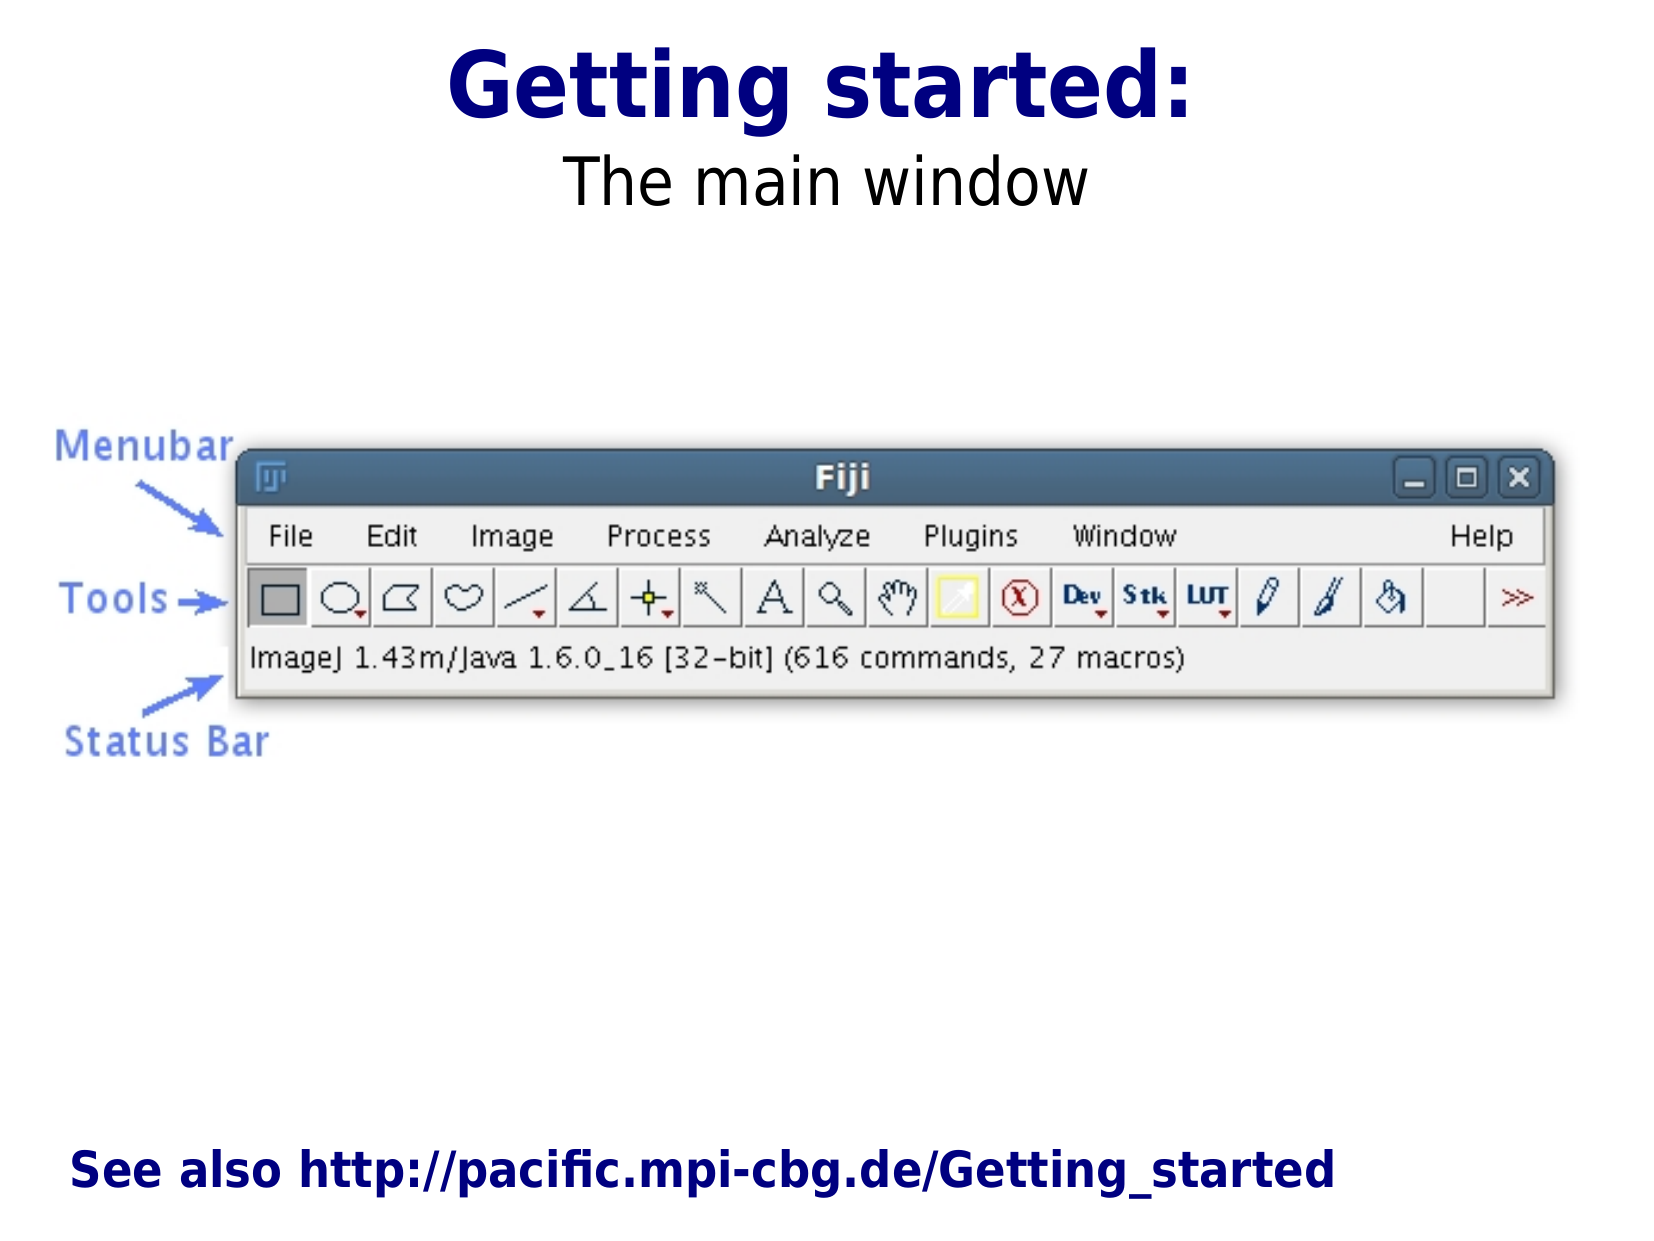

Getting started:
# The main window
See also http://pacific.mpi-cbg.de/Getting_started